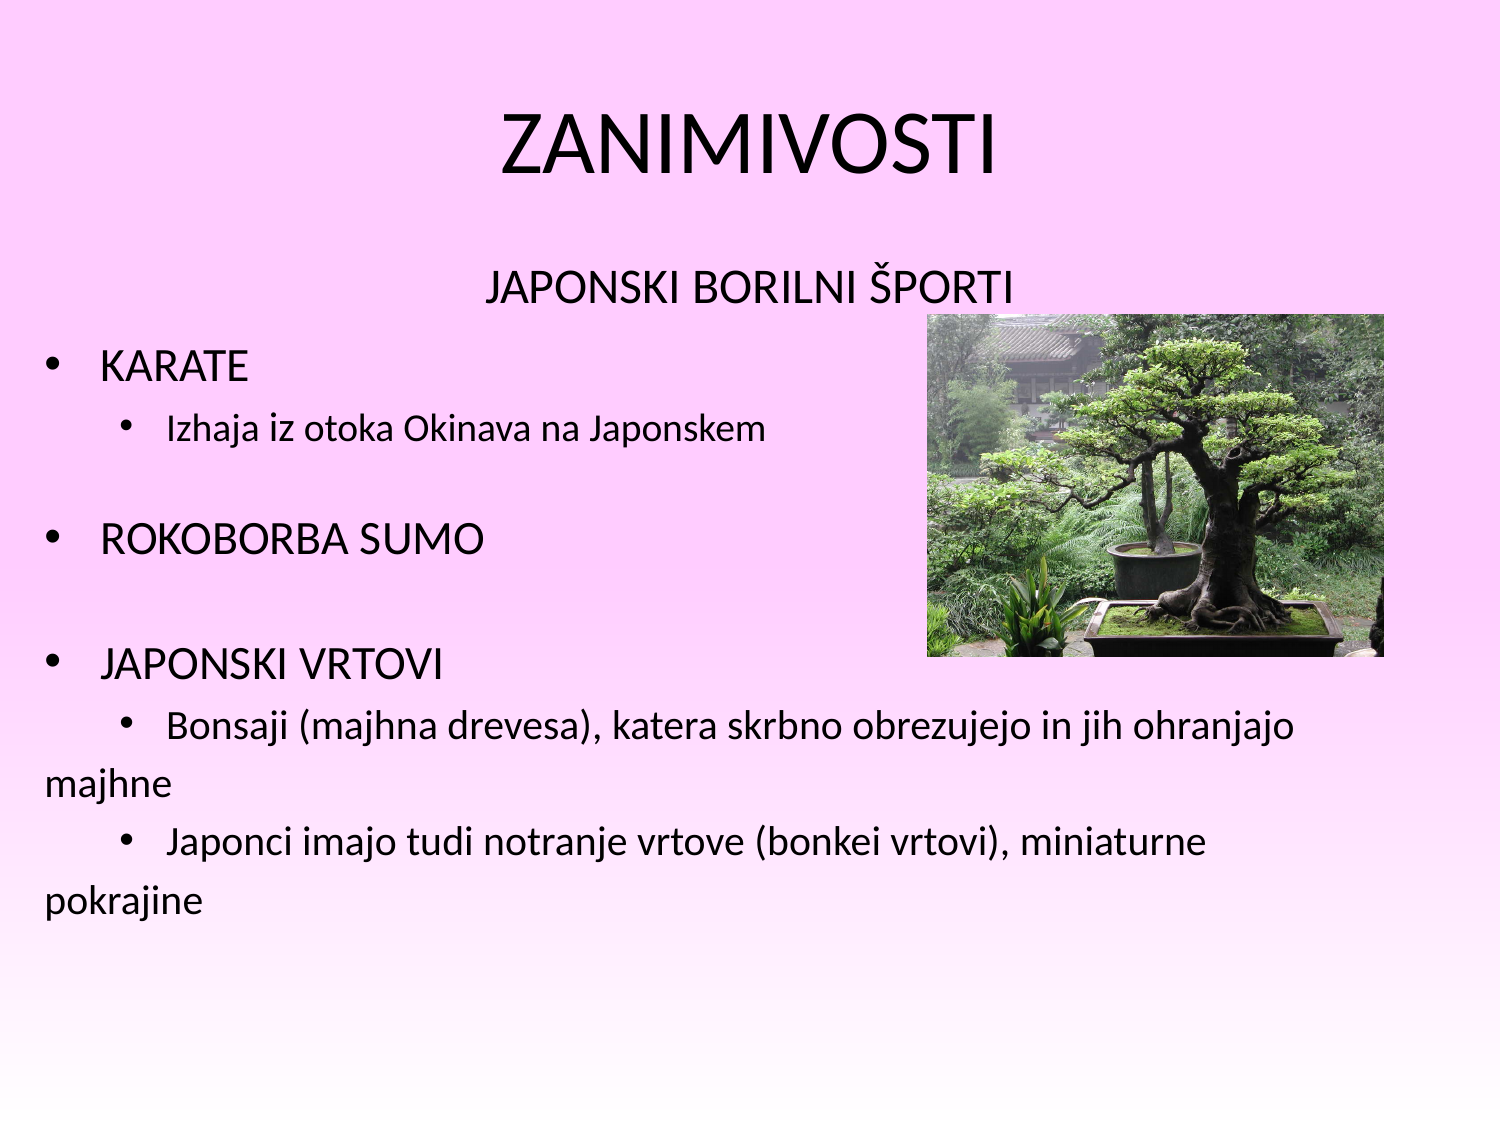

ZANIMIVOSTI
# JAPONSKI BORILNI ŠPORTI
KARATE
Izhaja iz otoka Okinava na Japonskem
ROKOBORBA SUMO
JAPONSKI VRTOVI
Bonsaji (majhna drevesa), katera skrbno obrezujejo in jih ohranjajo
majhne
Japonci imajo tudi notranje vrtove (bonkei vrtovi), miniaturne
pokrajine